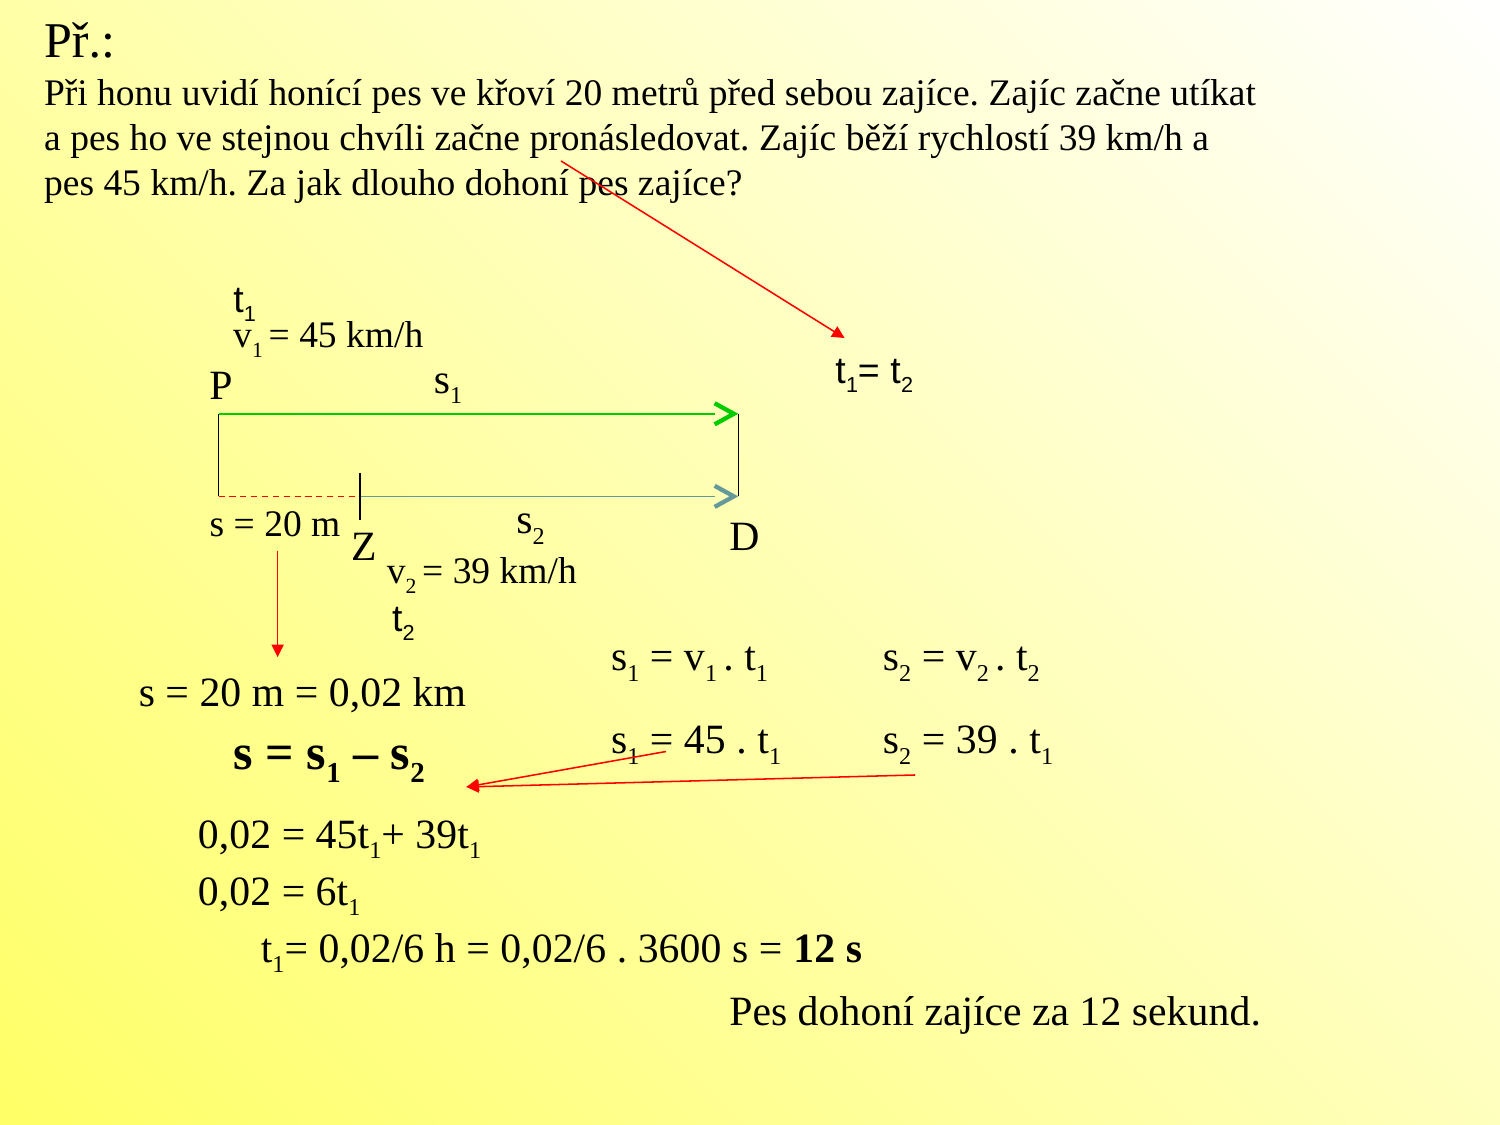

Př.:
Při honu uvidí honící pes ve křoví 20 metrů před sebou zajíce. Zajíc začne utíkat a pes ho ve stejnou chvíli začne pronásledovat. Zajíc běží rychlostí 39 km/h a pes 45 km/h. Za jak dlouho dohoní pes zajíce?
t1
v1 = 45 km/h
t1= t2
s1
P
s2
s = 20 m
D
Z
v2 = 39 km/h
t2
s1 = v1 . t1
s1 = 45 . t1
s2 = v2 . t2
s2 = 39 . t1
s = 20 m = 0,02 km
 s = s1 – s2
0,02 = 45t1+ 39t1
0,02 = 6t1
 t1= 0,02/6 h = 0,02/6 . 3600 s = 12 s
Pes dohoní zajíce za 12 sekund.